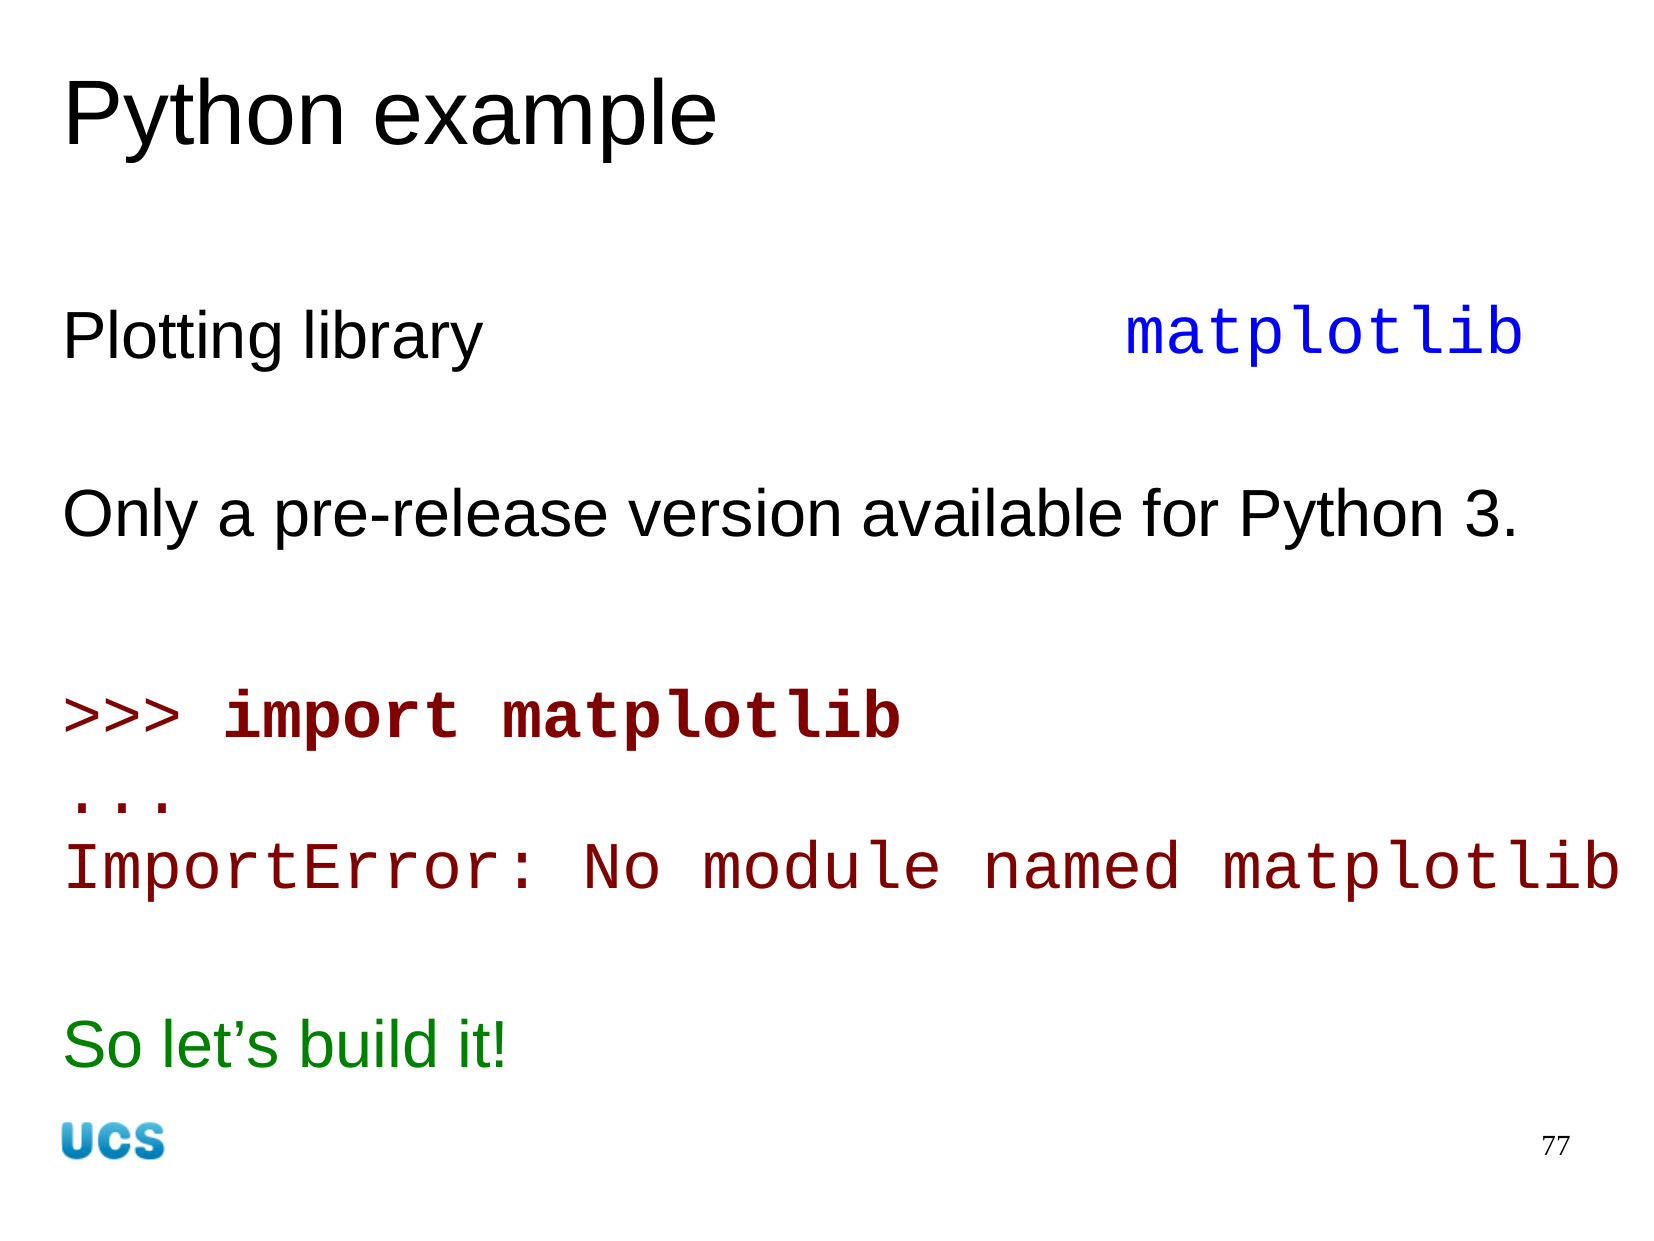

Python example
Plotting library
matplotlib
Only a pre-release version available for Python 3.
>>> import matplotlib
...
ImportError: No module named matplotlib
So let’s build it!
77